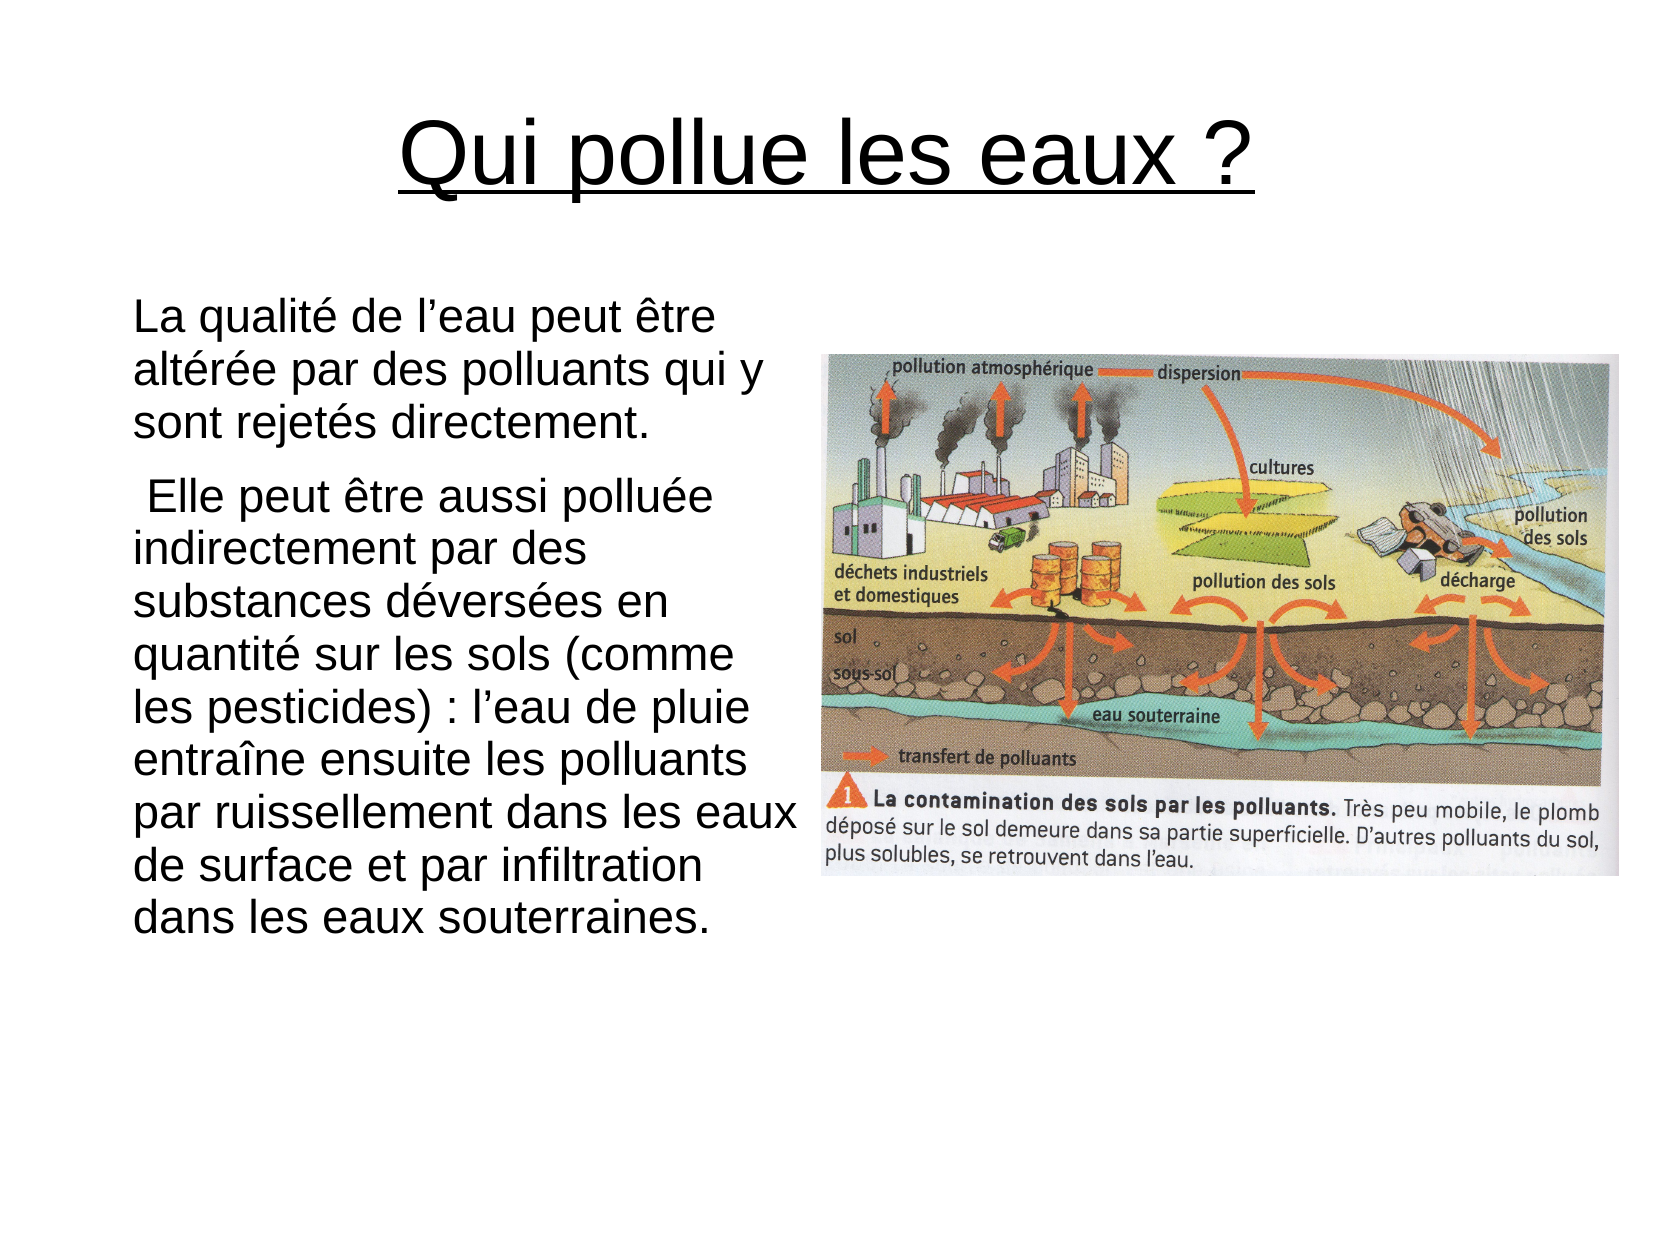

# Qui pollue les eaux ?
La qualité de l’eau peut être altérée par des polluants qui y sont rejetés directement.
 Elle peut être aussi polluée indirectement par des substances déversées en quantité sur les sols (comme les pesticides) : l’eau de pluie entraîne ensuite les polluants par ruissellement dans les eaux de surface et par infiltration dans les eaux souterraines.